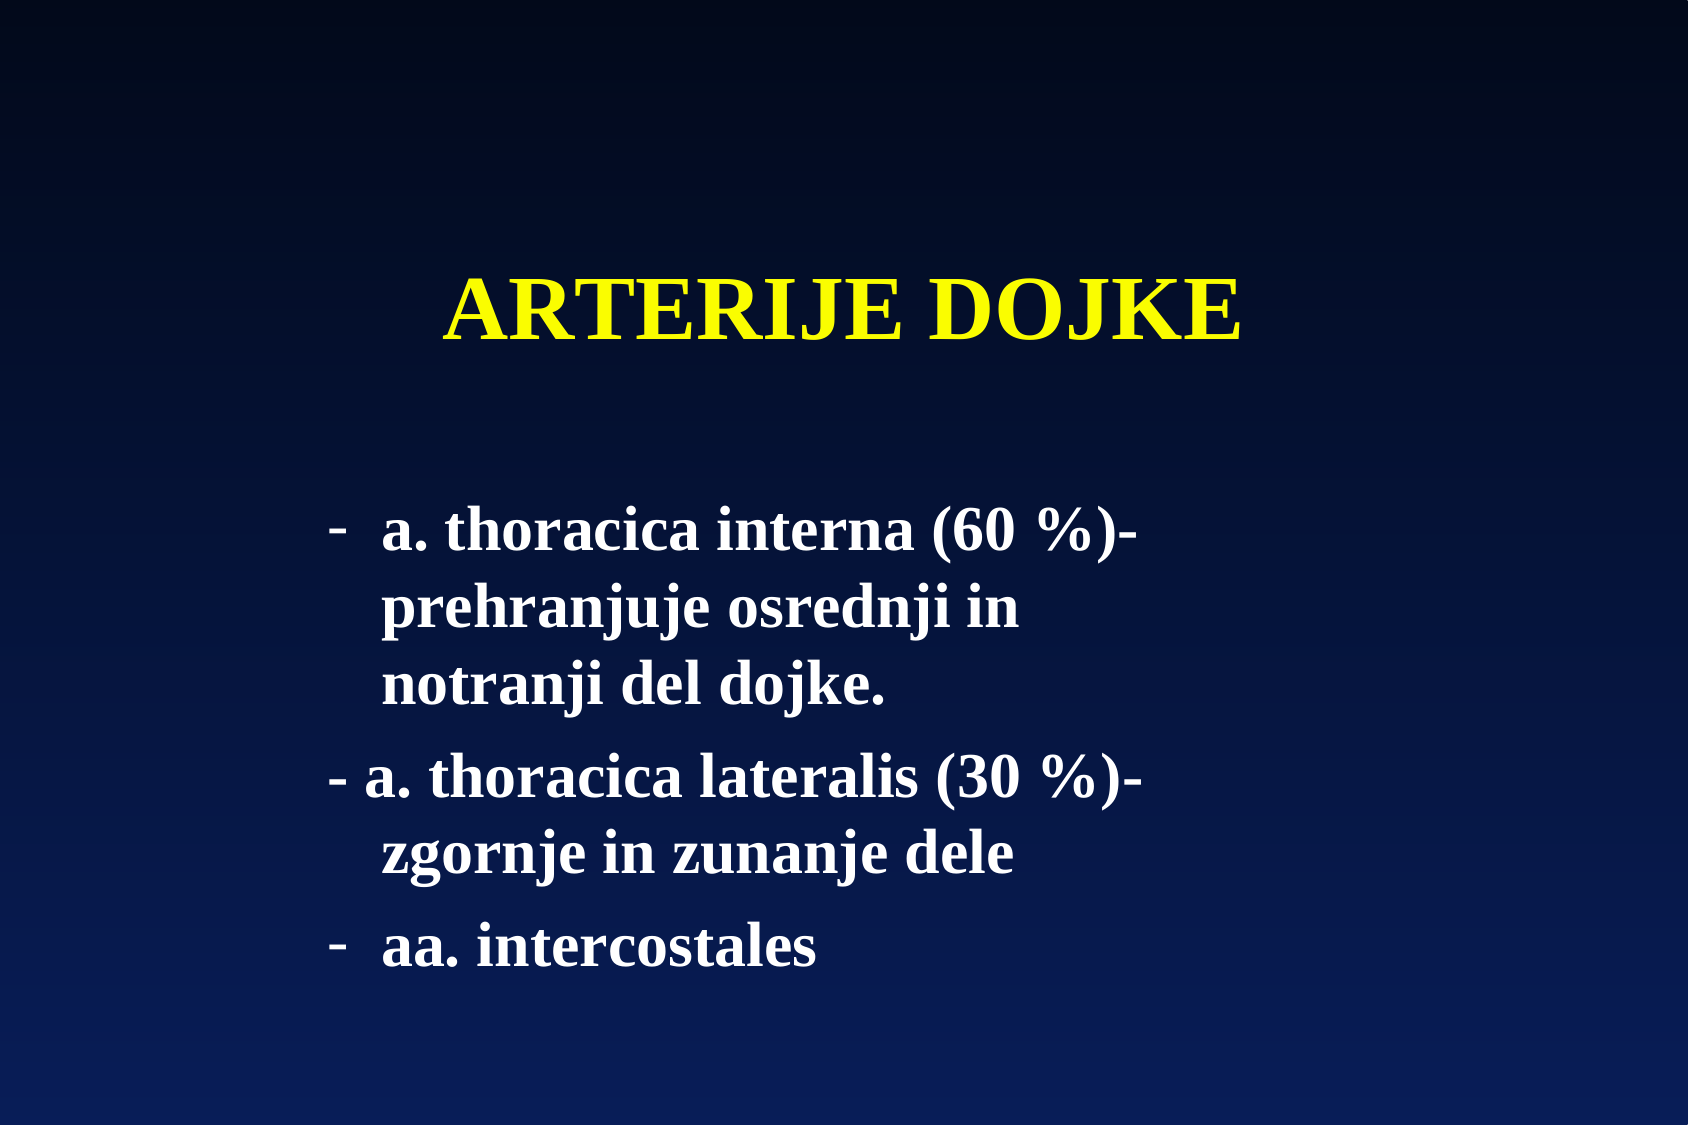

# ARTERIJE DOJKE
a. thoracica interna (60 %)-prehranjuje osrednji in notranji del dojke.
- a. thoracica lateralis (30 %)-zgornje in zunanje dele
aa. intercostales